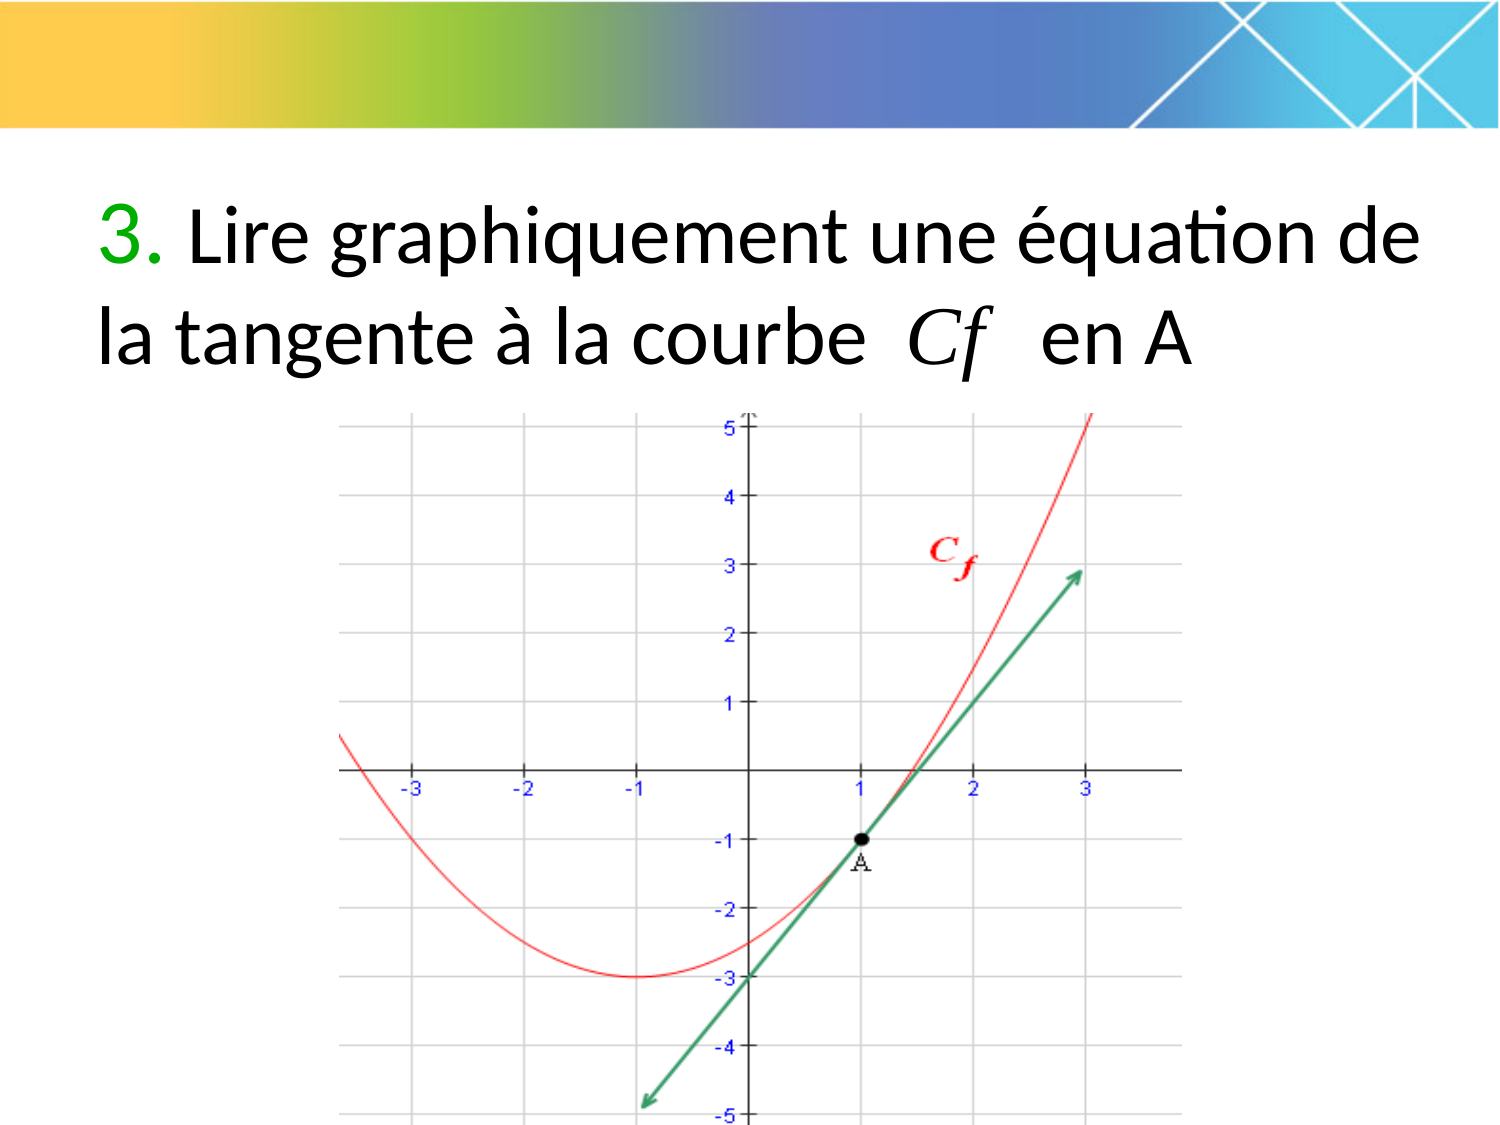

# 3. Lire graphiquement une équation de la tangente à la courbe Cf en A